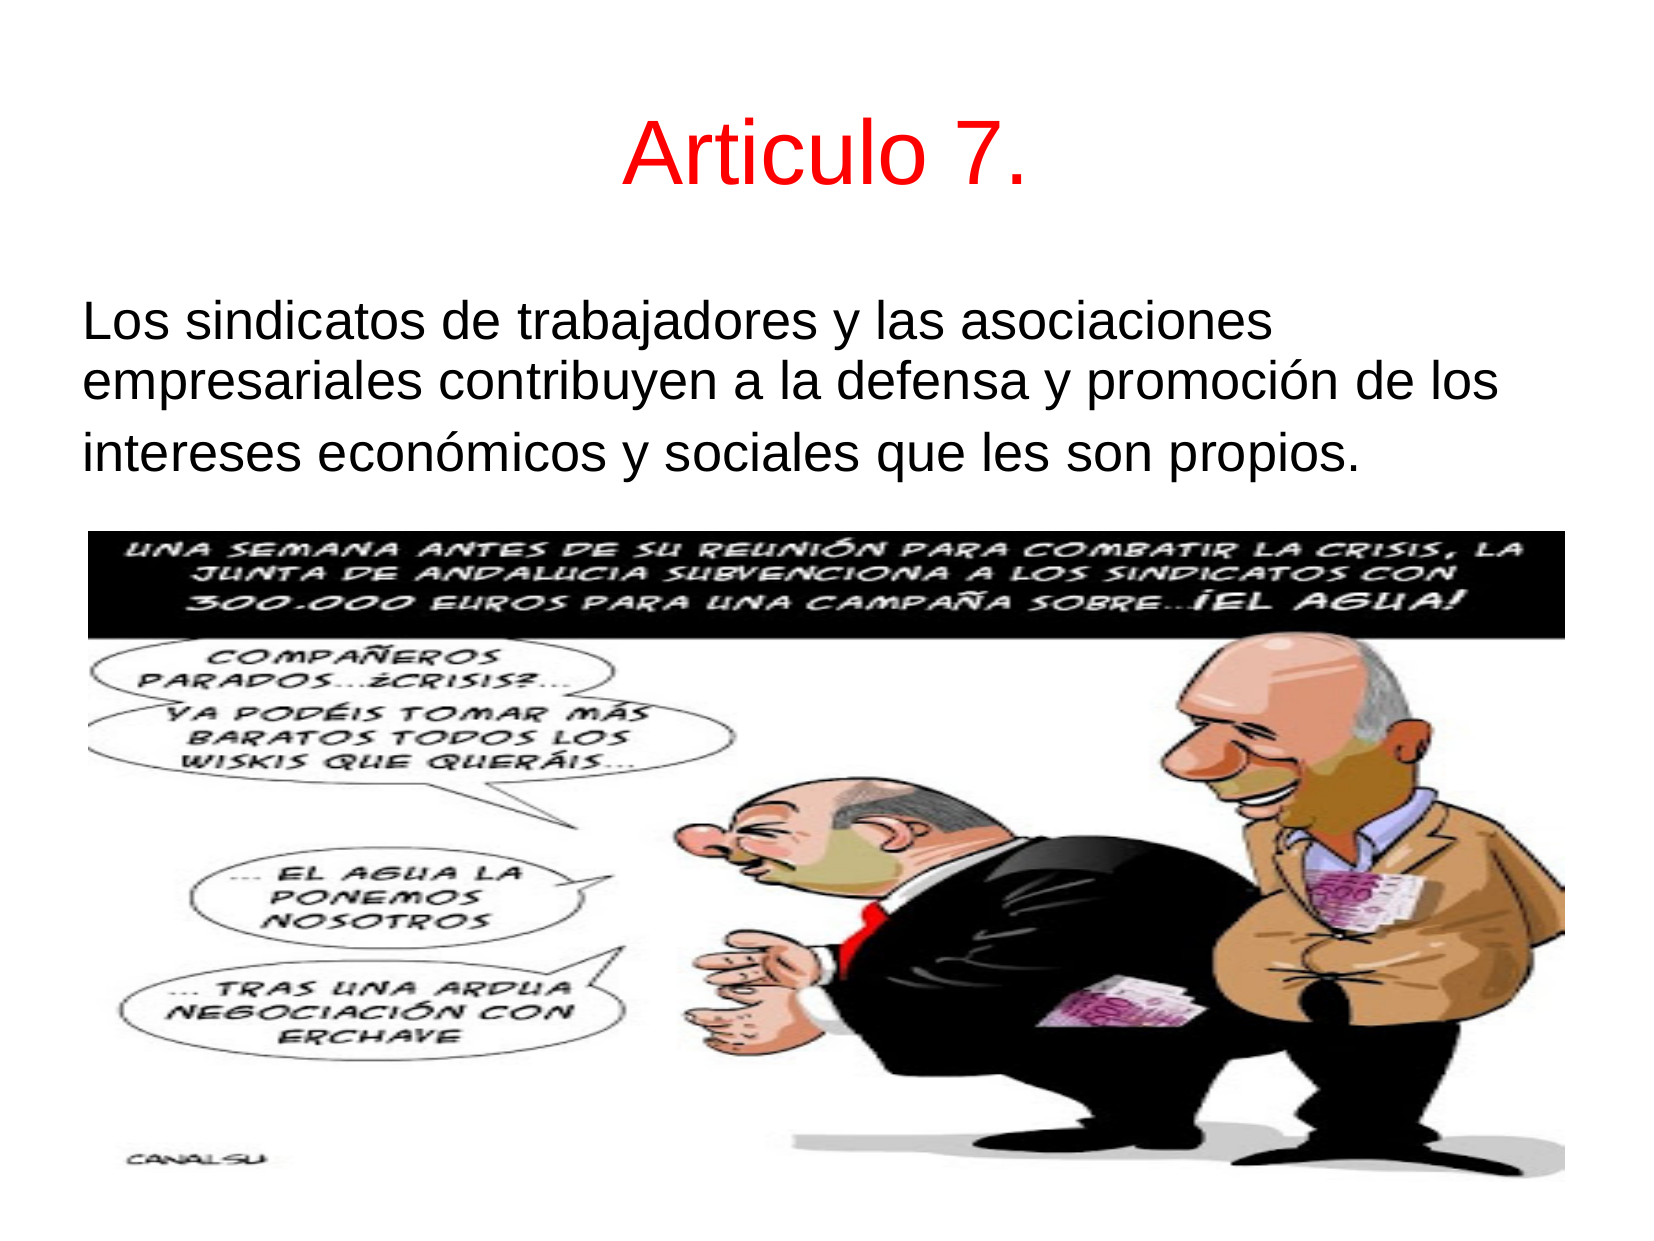

# Articulo 7.
Los sindicatos de trabajadores y las asociaciones empresariales contribuyen a la defensa y promoción de los intereses económicos y sociales que les son propios.